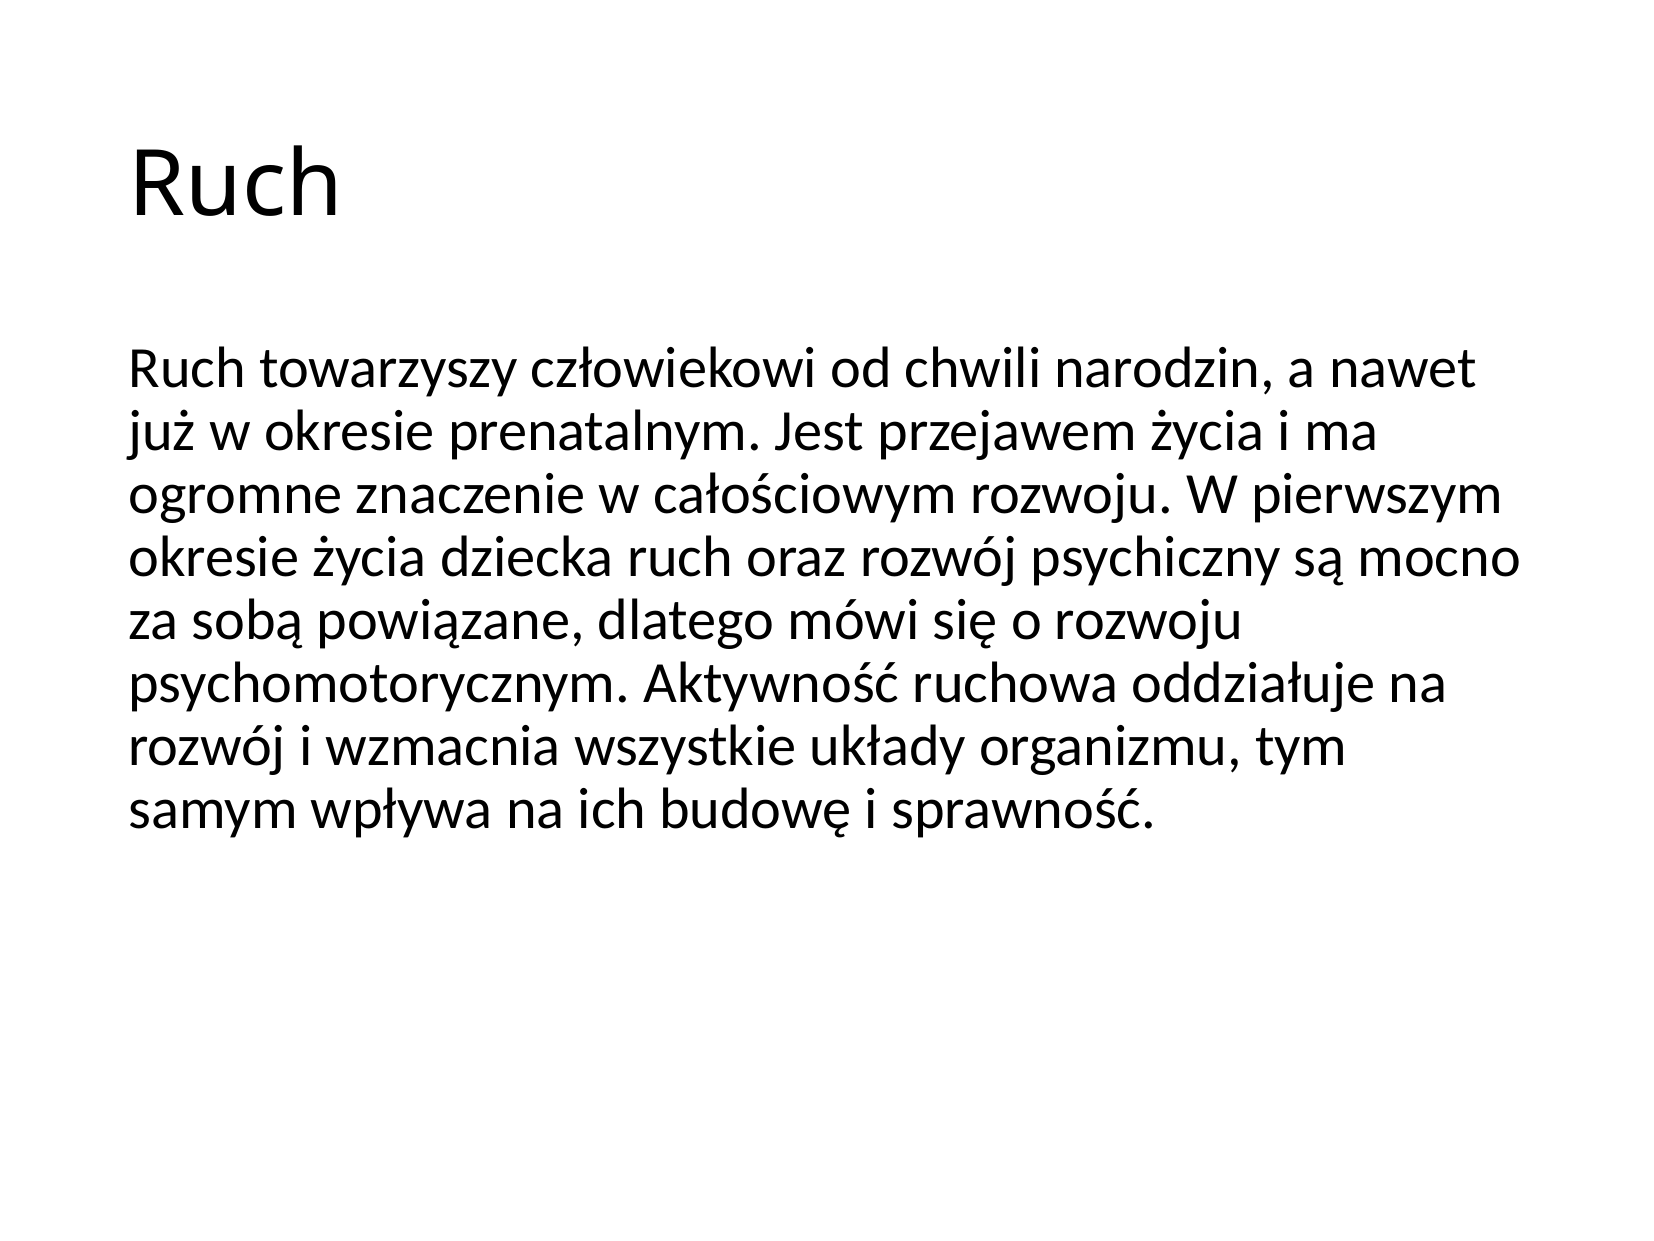

# Ruch
Ruch towarzyszy człowiekowi od chwili narodzin, a nawet już w okresie prenatalnym. Jest przejawem życia i ma ogromne znaczenie w całościowym rozwoju. W pierwszym okresie życia dziecka ruch oraz rozwój psychiczny są mocno za sobą powiązane, dlatego mówi się o rozwoju psychomotorycznym. Aktywność ruchowa oddziałuje na rozwój i wzmacnia wszystkie układy organizmu, tym samym wpływa na ich budowę i sprawność.